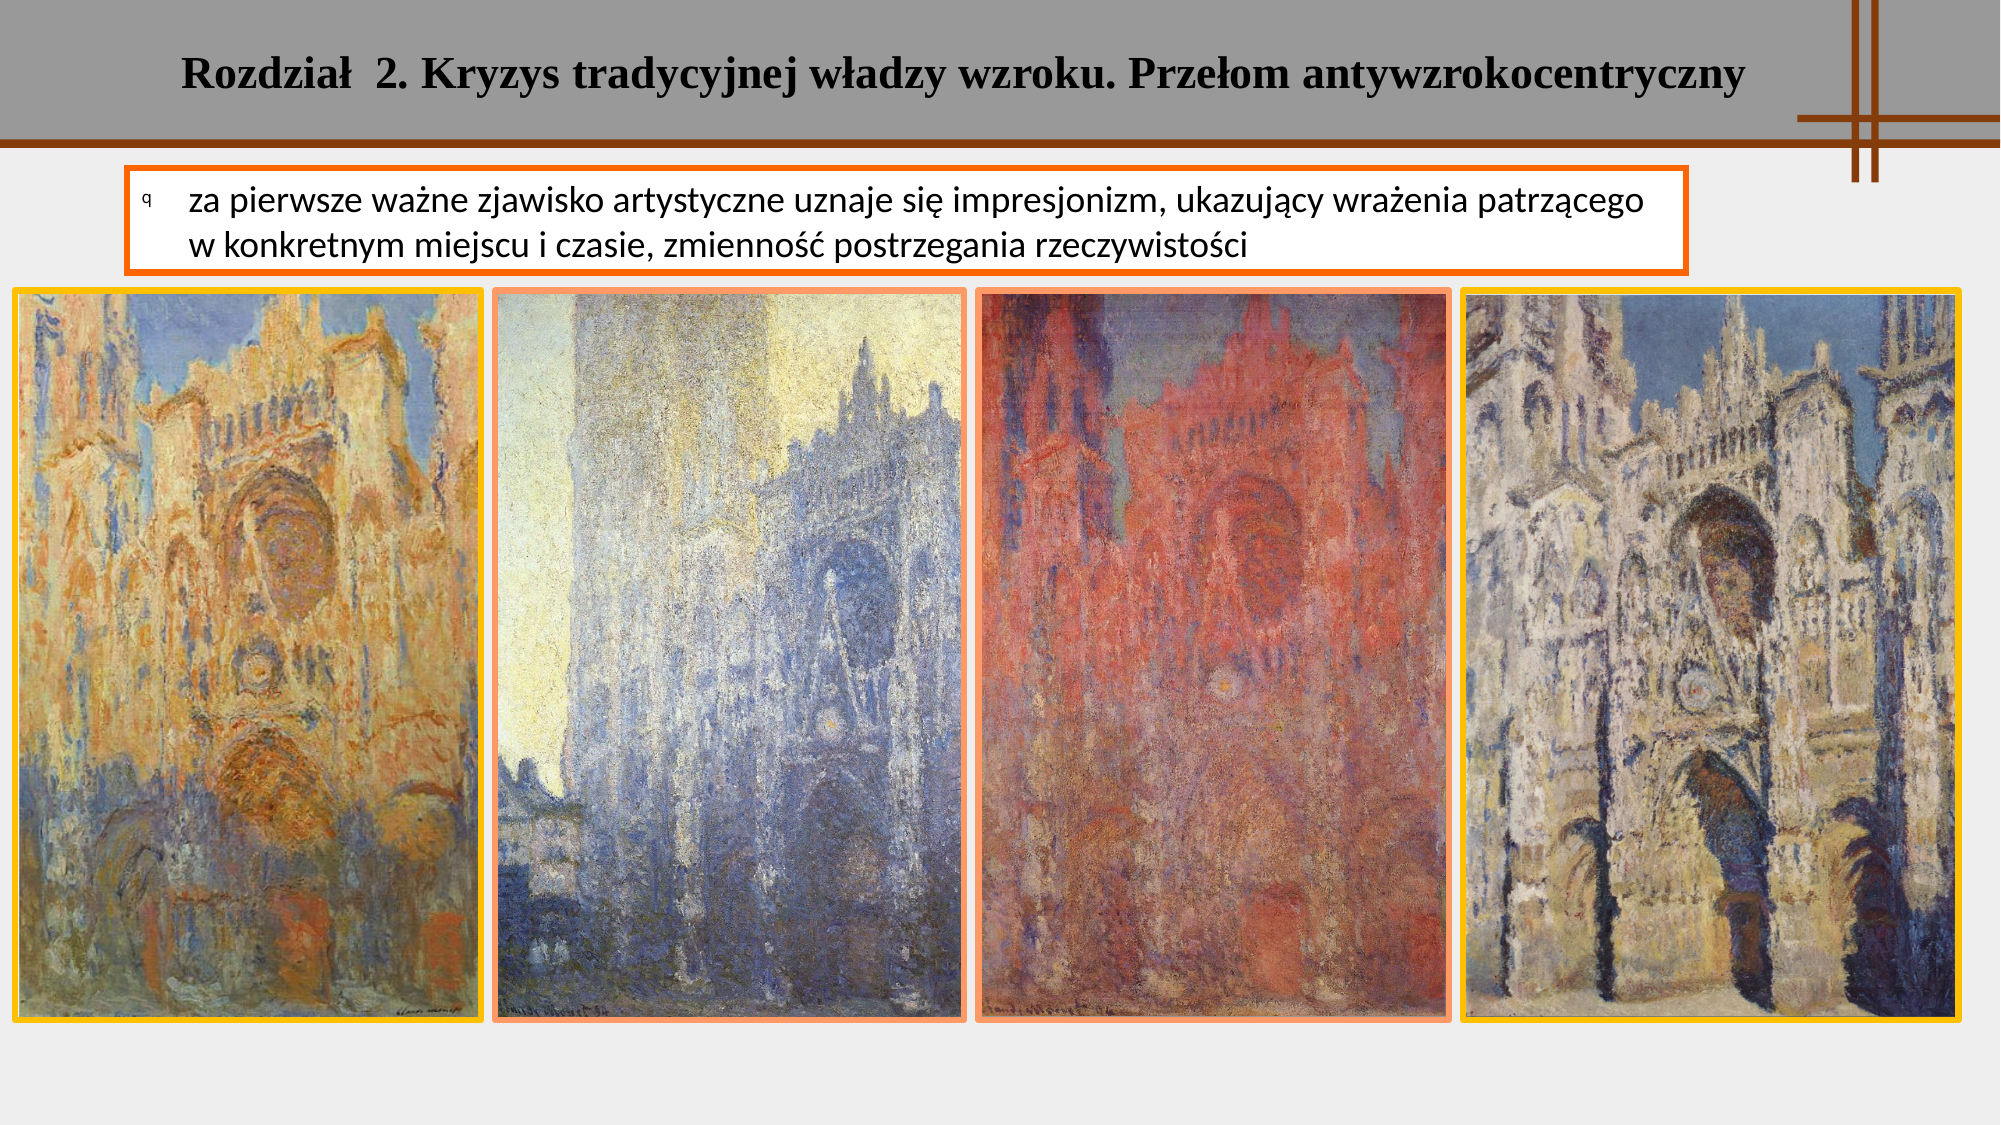

Rozdział 2. Kryzys tradycyjnej władzy wzroku. Przełom antywzrokocentryczny
za pierwsze ważne zjawisko artystyczne uznaje się impresjonizm, ukazujący wrażenia patrzącego w konkretnym miejscu i czasie, zmienność postrzegania rzeczywistości